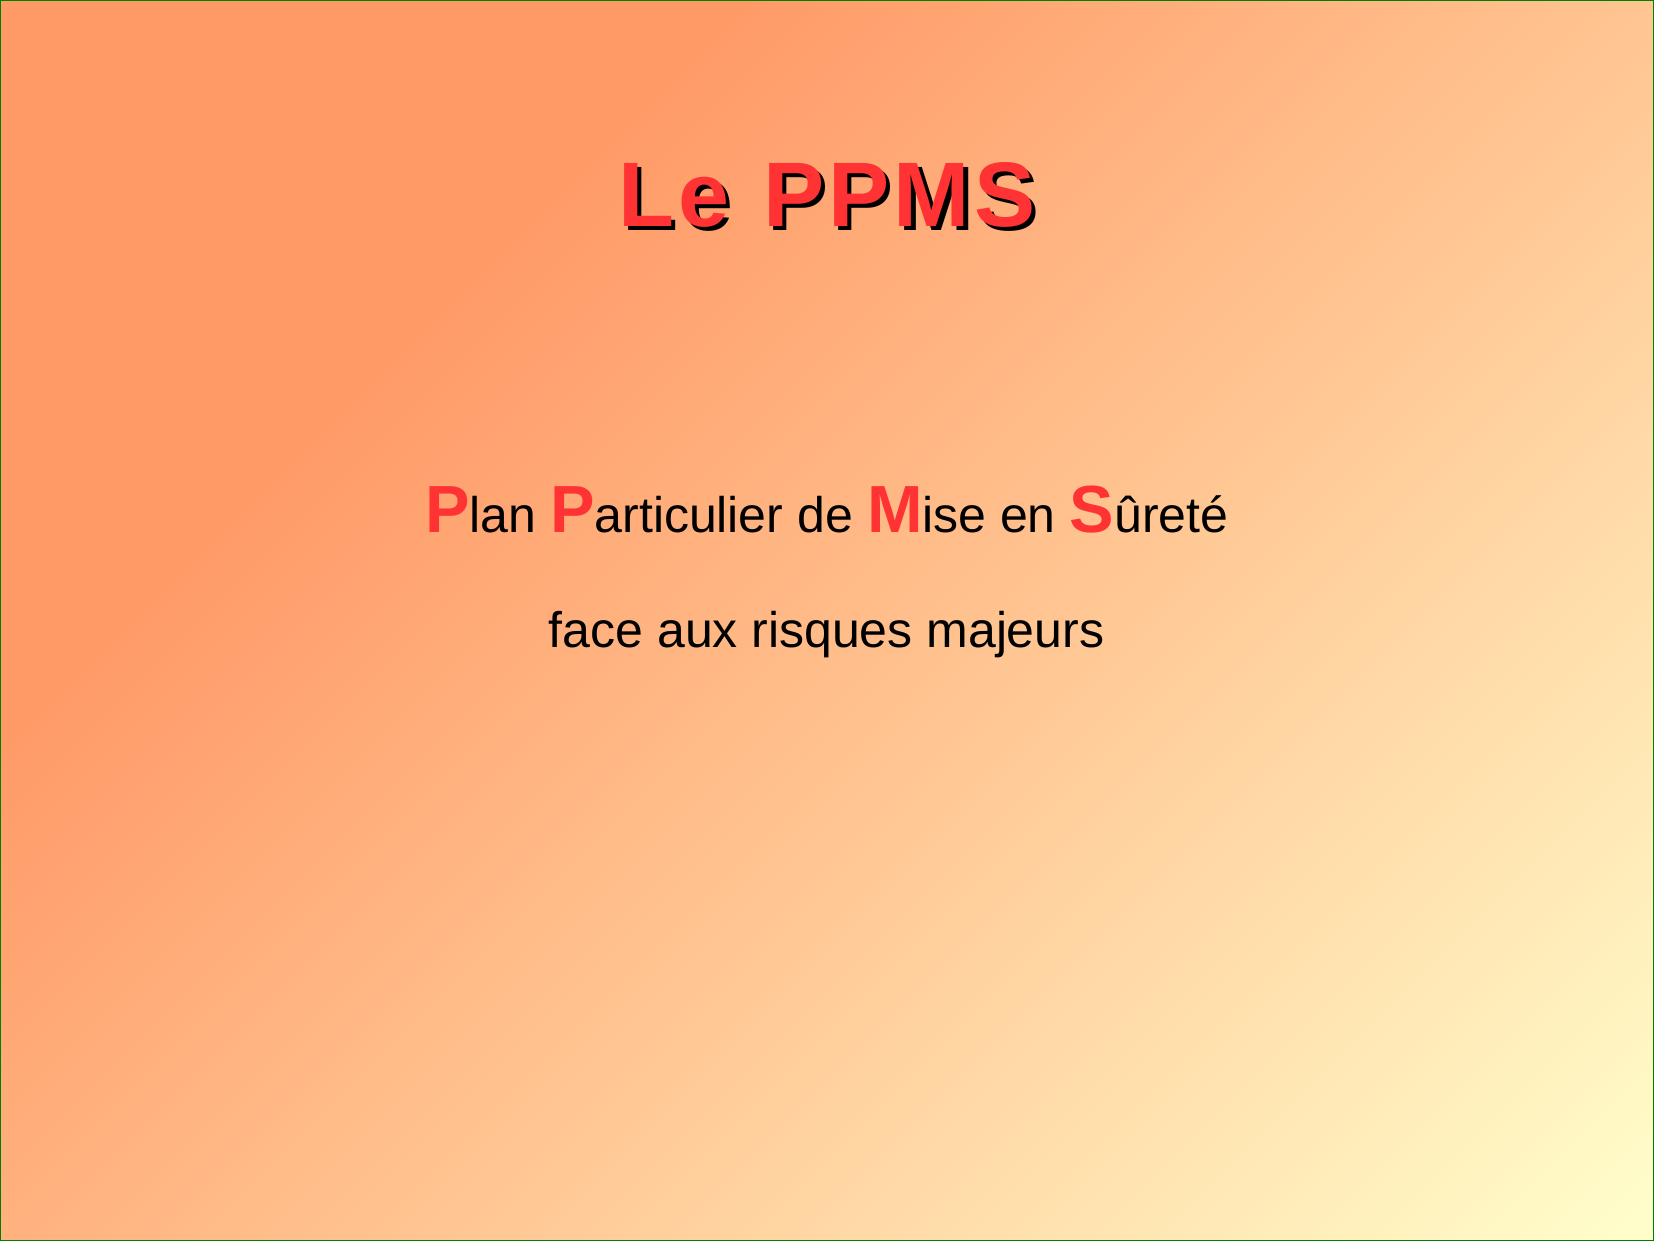

# Le PPMS
Plan Particulier de Mise en Sûreté
face aux risques majeurs